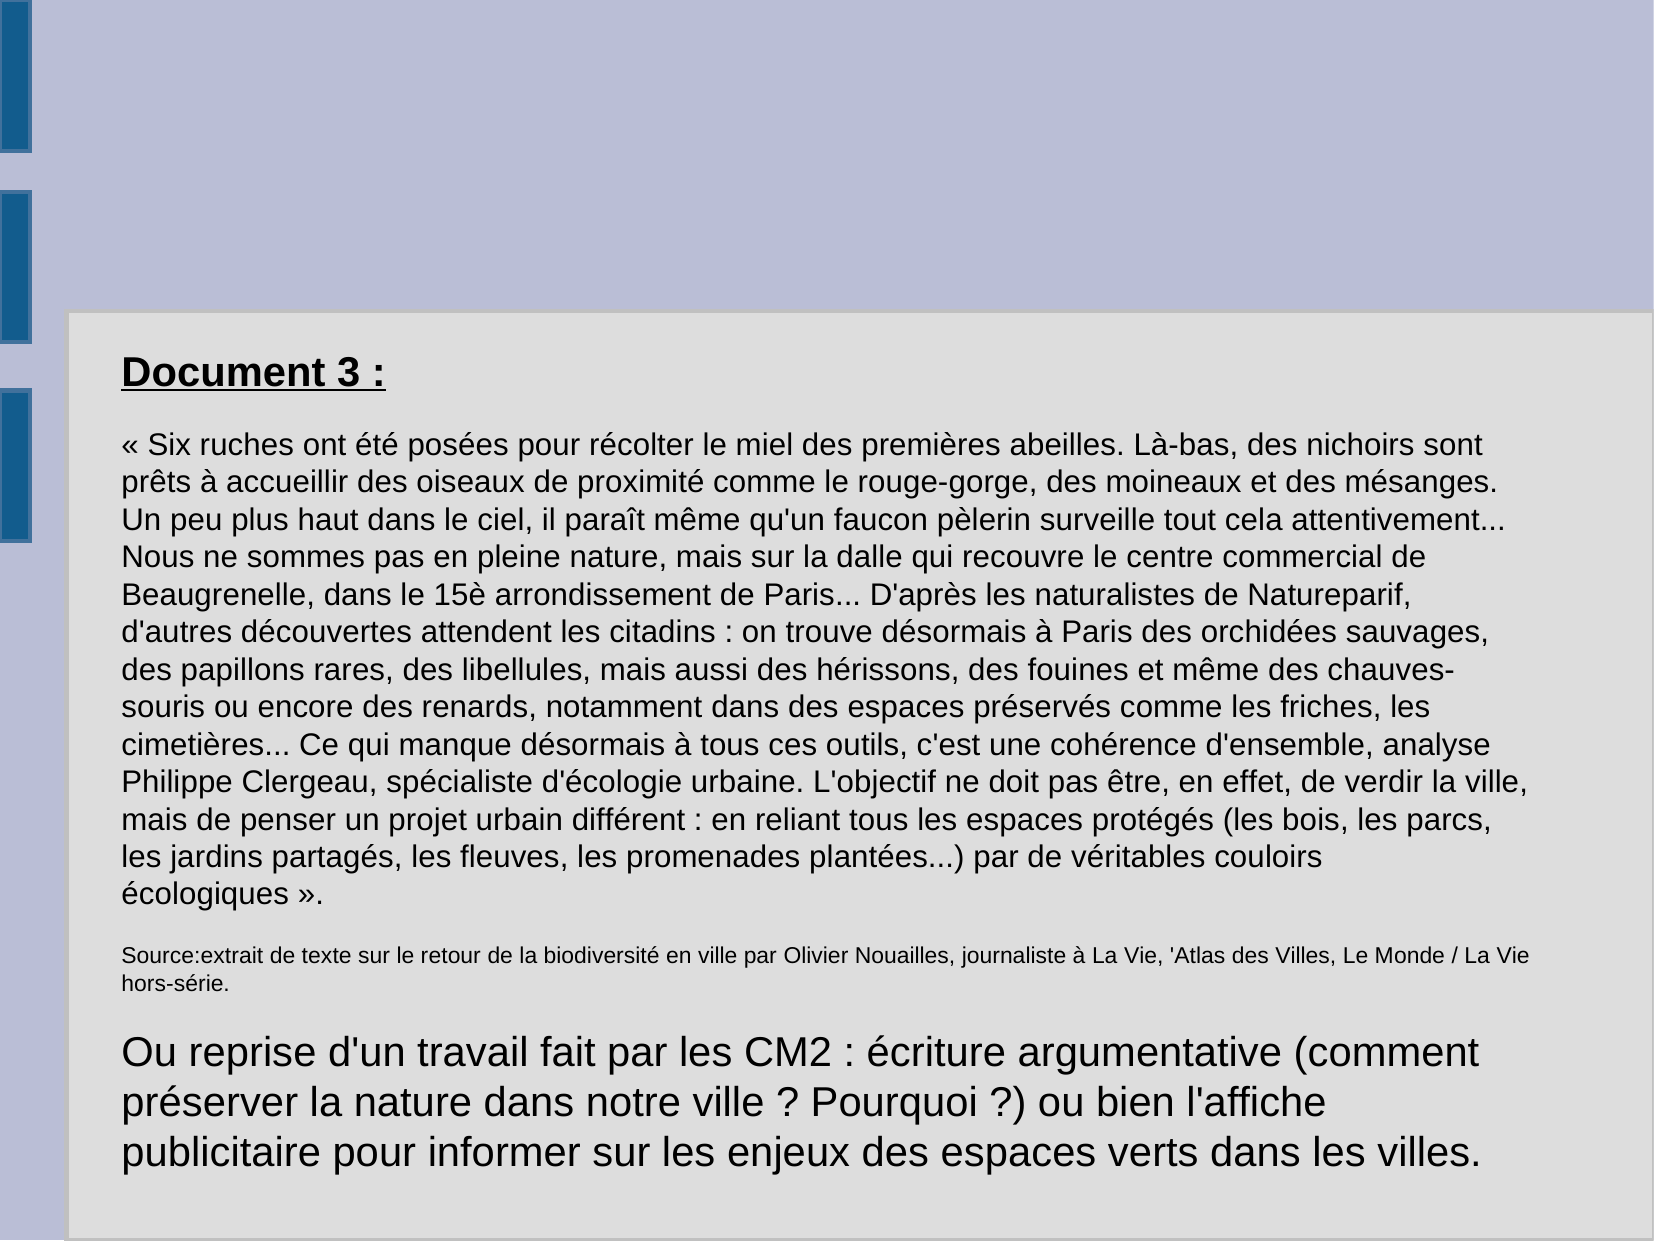

#
Document 3 :
« Six ruches ont été posées pour récolter le miel des premières abeilles. Là-bas, des nichoirs sont prêts à accueillir des oiseaux de proximité comme le rouge-gorge, des moineaux et des mésanges. Un peu plus haut dans le ciel, il paraît même qu'un faucon pèlerin surveille tout cela attentivement... Nous ne sommes pas en pleine nature, mais sur la dalle qui recouvre le centre commercial de Beaugrenelle, dans le 15è arrondissement de Paris... D'après les naturalistes de Natureparif, d'autres découvertes attendent les citadins : on trouve désormais à Paris des orchidées sauvages, des papillons rares, des libellules, mais aussi des hérissons, des fouines et même des chauves-souris ou encore des renards, notamment dans des espaces préservés comme les friches, les cimetières... Ce qui manque désormais à tous ces outils, c'est une cohérence d'ensemble, analyse Philippe Clergeau, spécialiste d'écologie urbaine. L'objectif ne doit pas être, en effet, de verdir la ville, mais de penser un projet urbain différent : en reliant tous les espaces protégés (les bois, les parcs, les jardins partagés, les fleuves, les promenades plantées...) par de véritables couloirs écologiques ».
Source:extrait de texte sur le retour de la biodiversité en ville par Olivier Nouailles, journaliste à La Vie, 'Atlas des Villes, Le Monde / La Vie hors-série.
Ou reprise d'un travail fait par les CM2 : écriture argumentative (comment préserver la nature dans notre ville ? Pourquoi ?) ou bien l'affiche publicitaire pour informer sur les enjeux des espaces verts dans les villes.